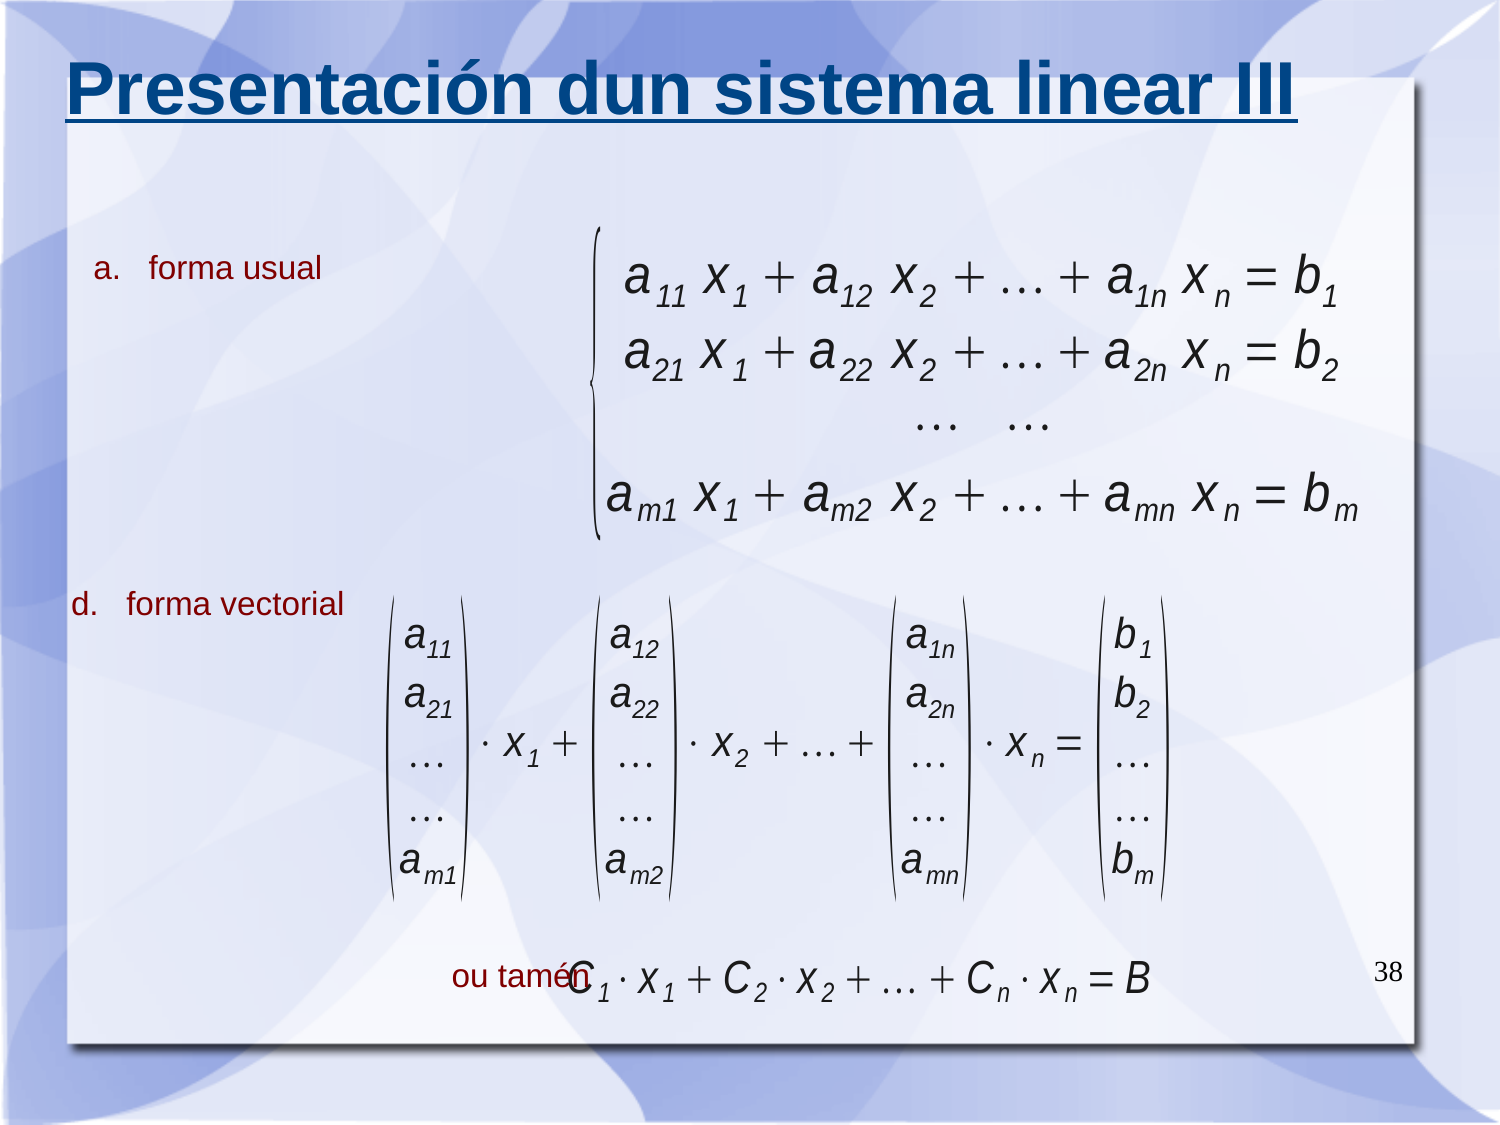

# Presentación dun sistema linear III
a.   forma usual
d.   forma vectorial
ou tamén
38